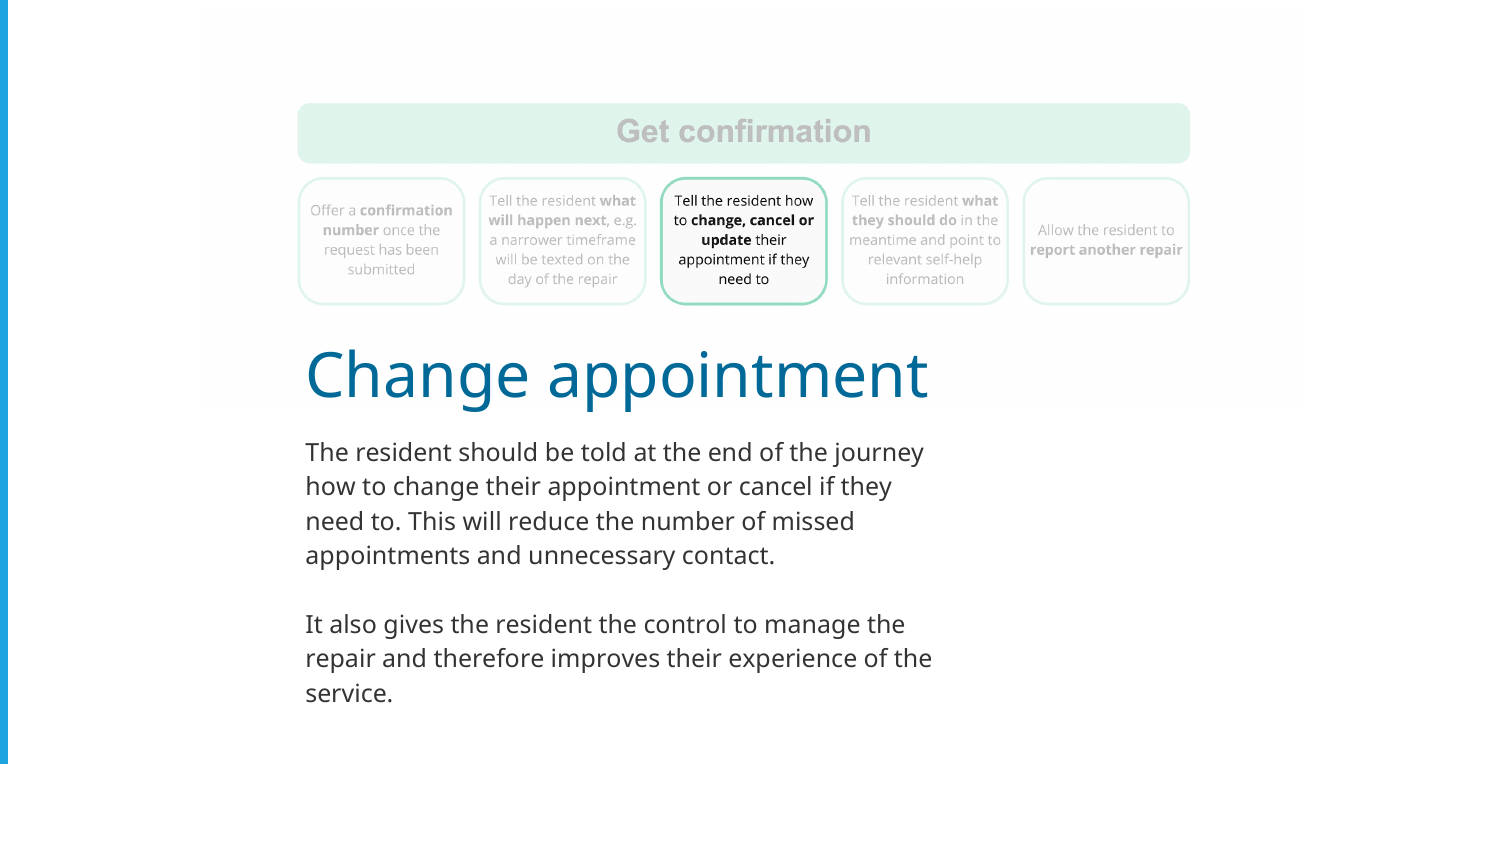

Change appointment
The resident should be told at the end of the journey how to change their appointment or cancel if they need to. This will reduce the number of missed appointments and unnecessary contact.
It also gives the resident the control to manage the repair and therefore improves their experience of the service.